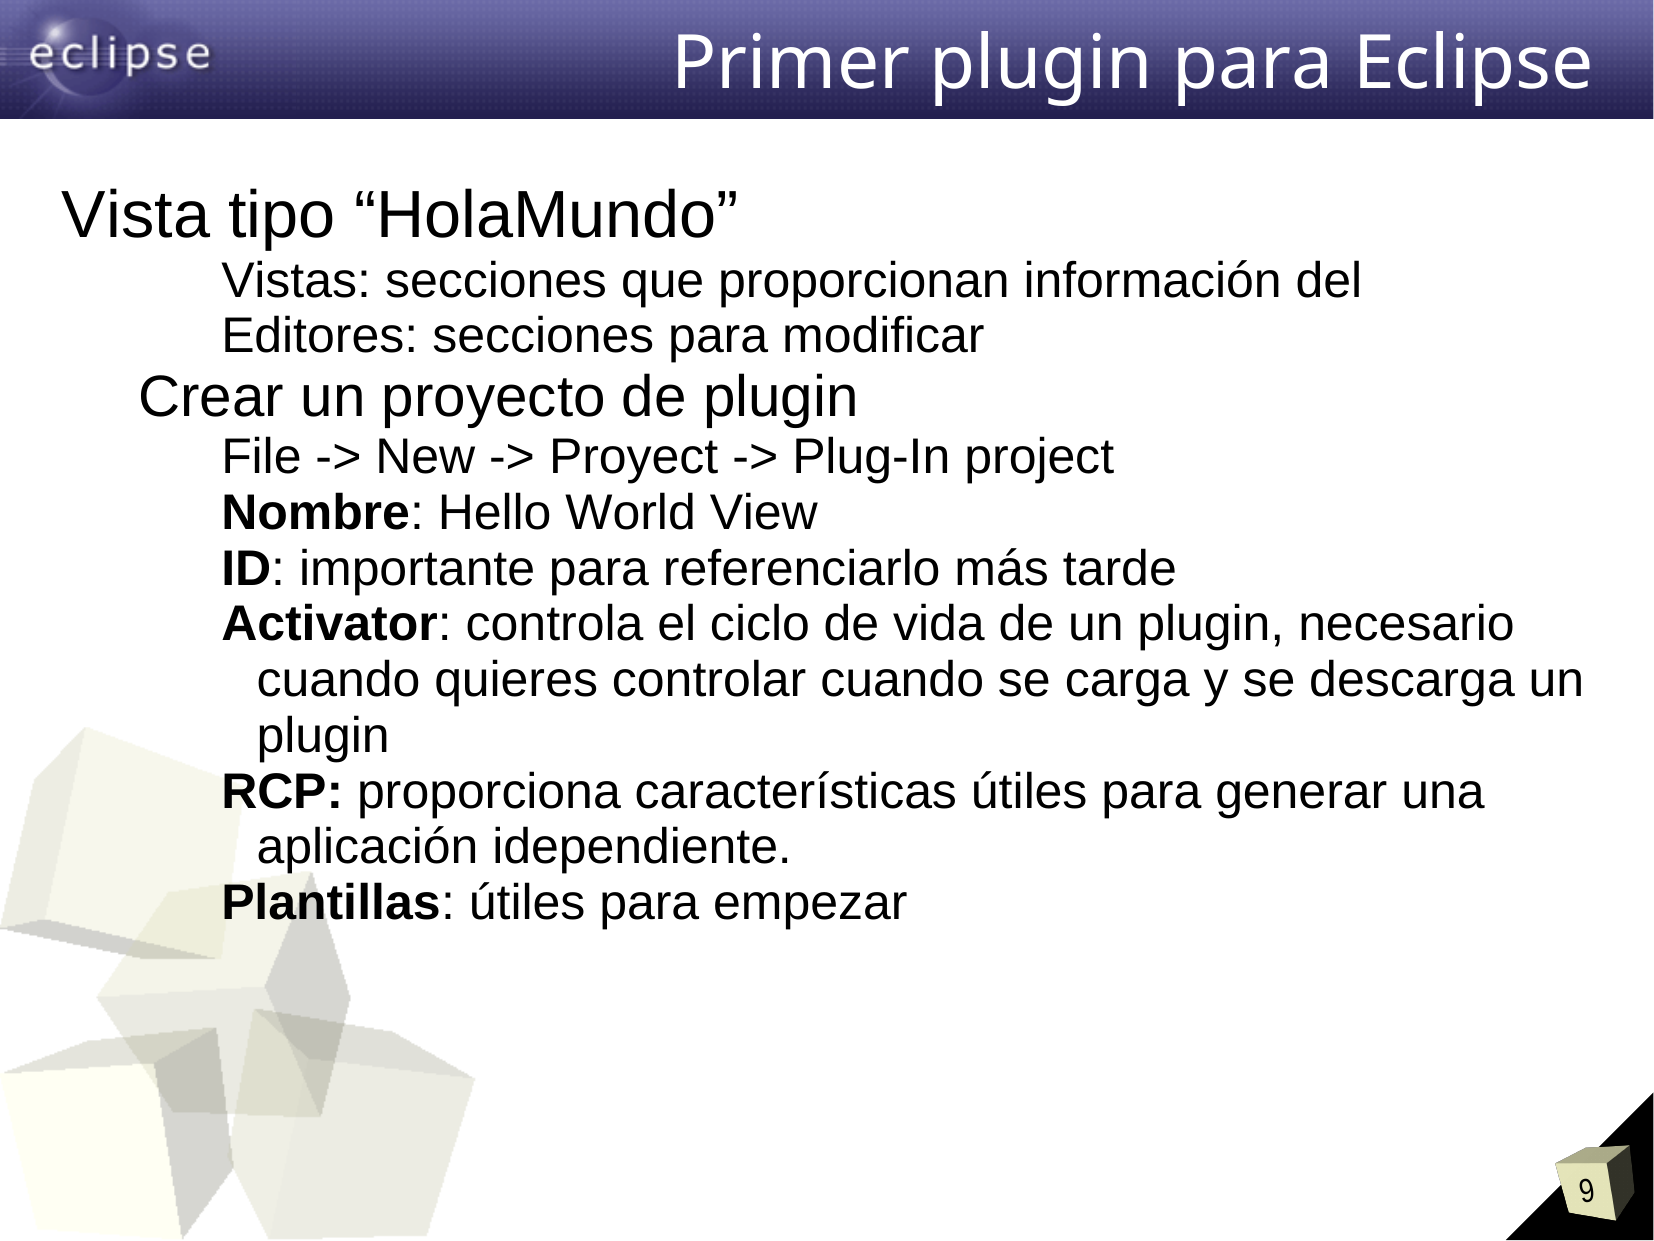

# Primer plugin para Eclipse
Vista tipo “HolaMundo”
Vistas: secciones que proporcionan información del
Editores: secciones para modificar
Crear un proyecto de plugin
File -> New -> Proyect -> Plug-In project
Nombre: Hello World View
ID: importante para referenciarlo más tarde
Activator: controla el ciclo de vida de un plugin, necesario cuando quieres controlar cuando se carga y se descarga un plugin
RCP: proporciona características útiles para generar una aplicación idependiente.
Plantillas: útiles para empezar